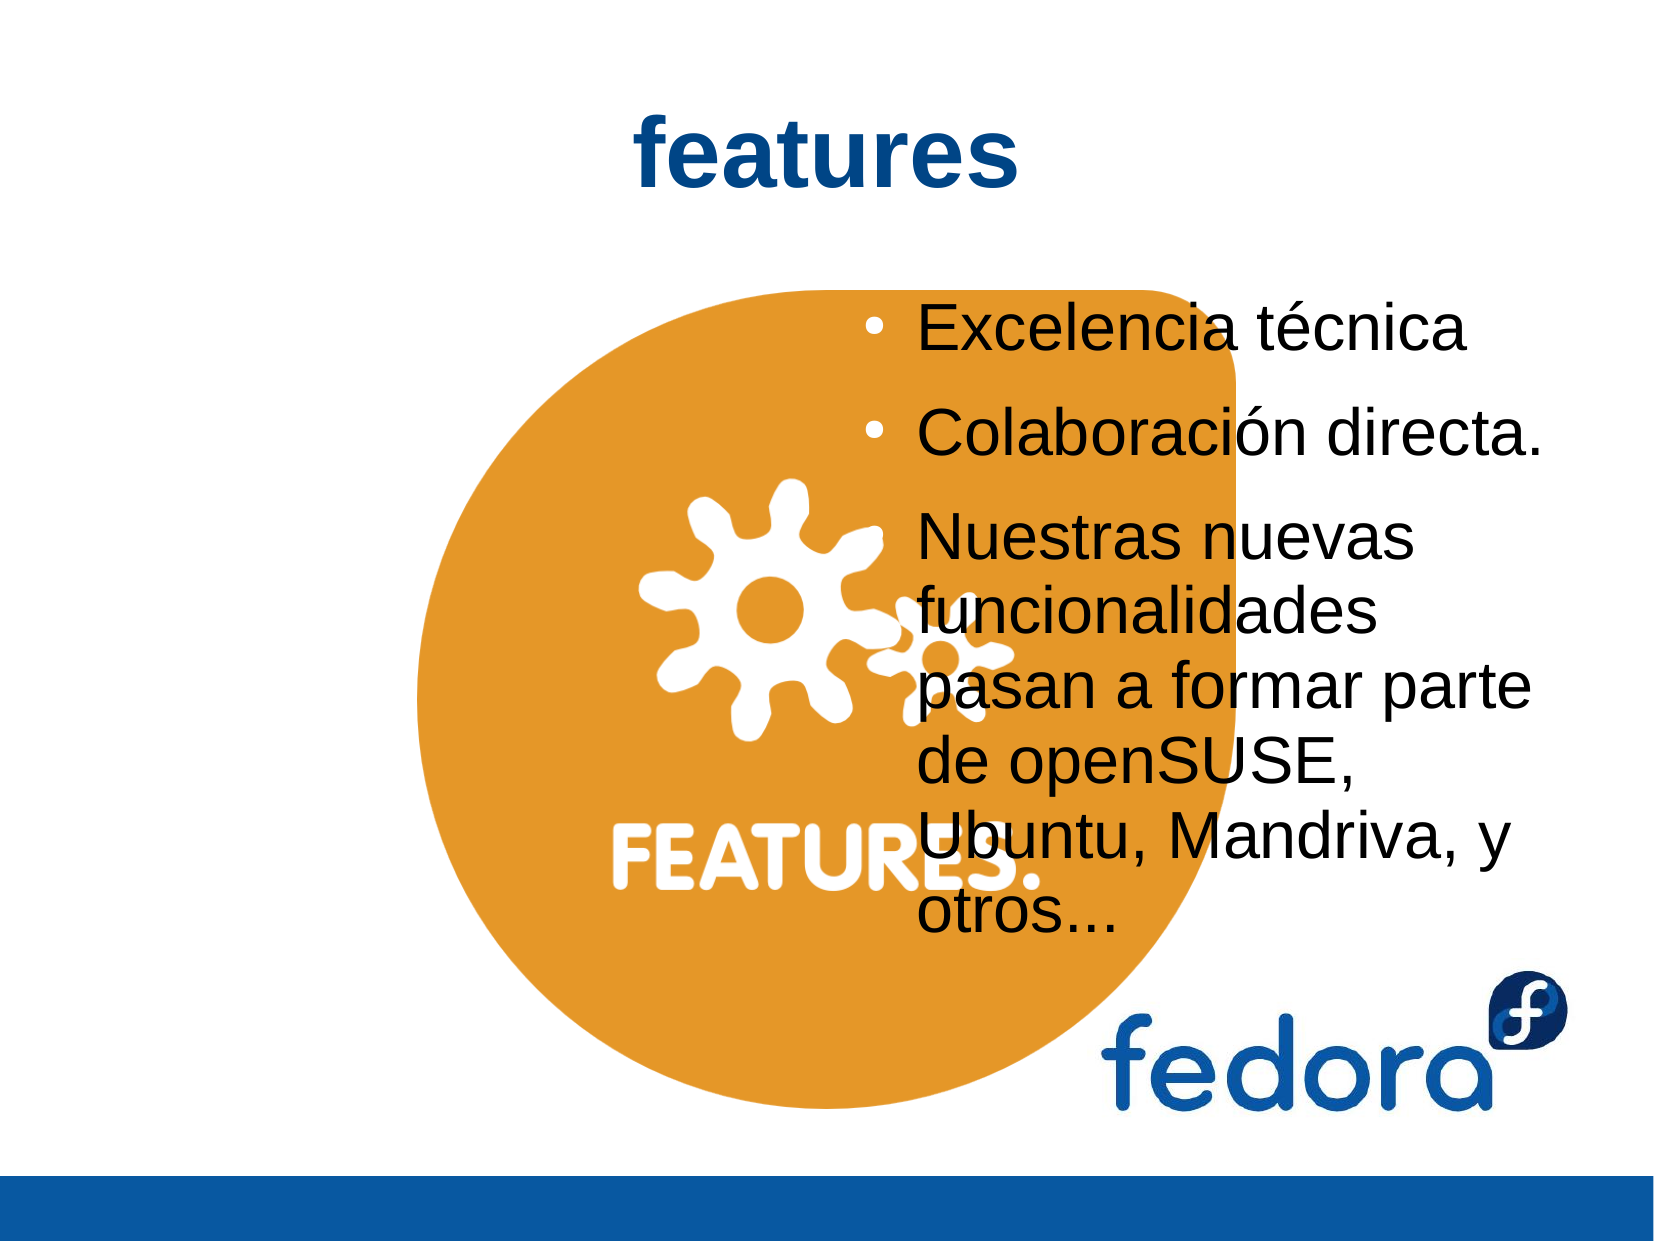

# features
Excelencia técnica
Colaboración directa.
Nuestras nuevas funcionalidades pasan a formar parte de openSUSE, Ubuntu, Mandriva, y otros...